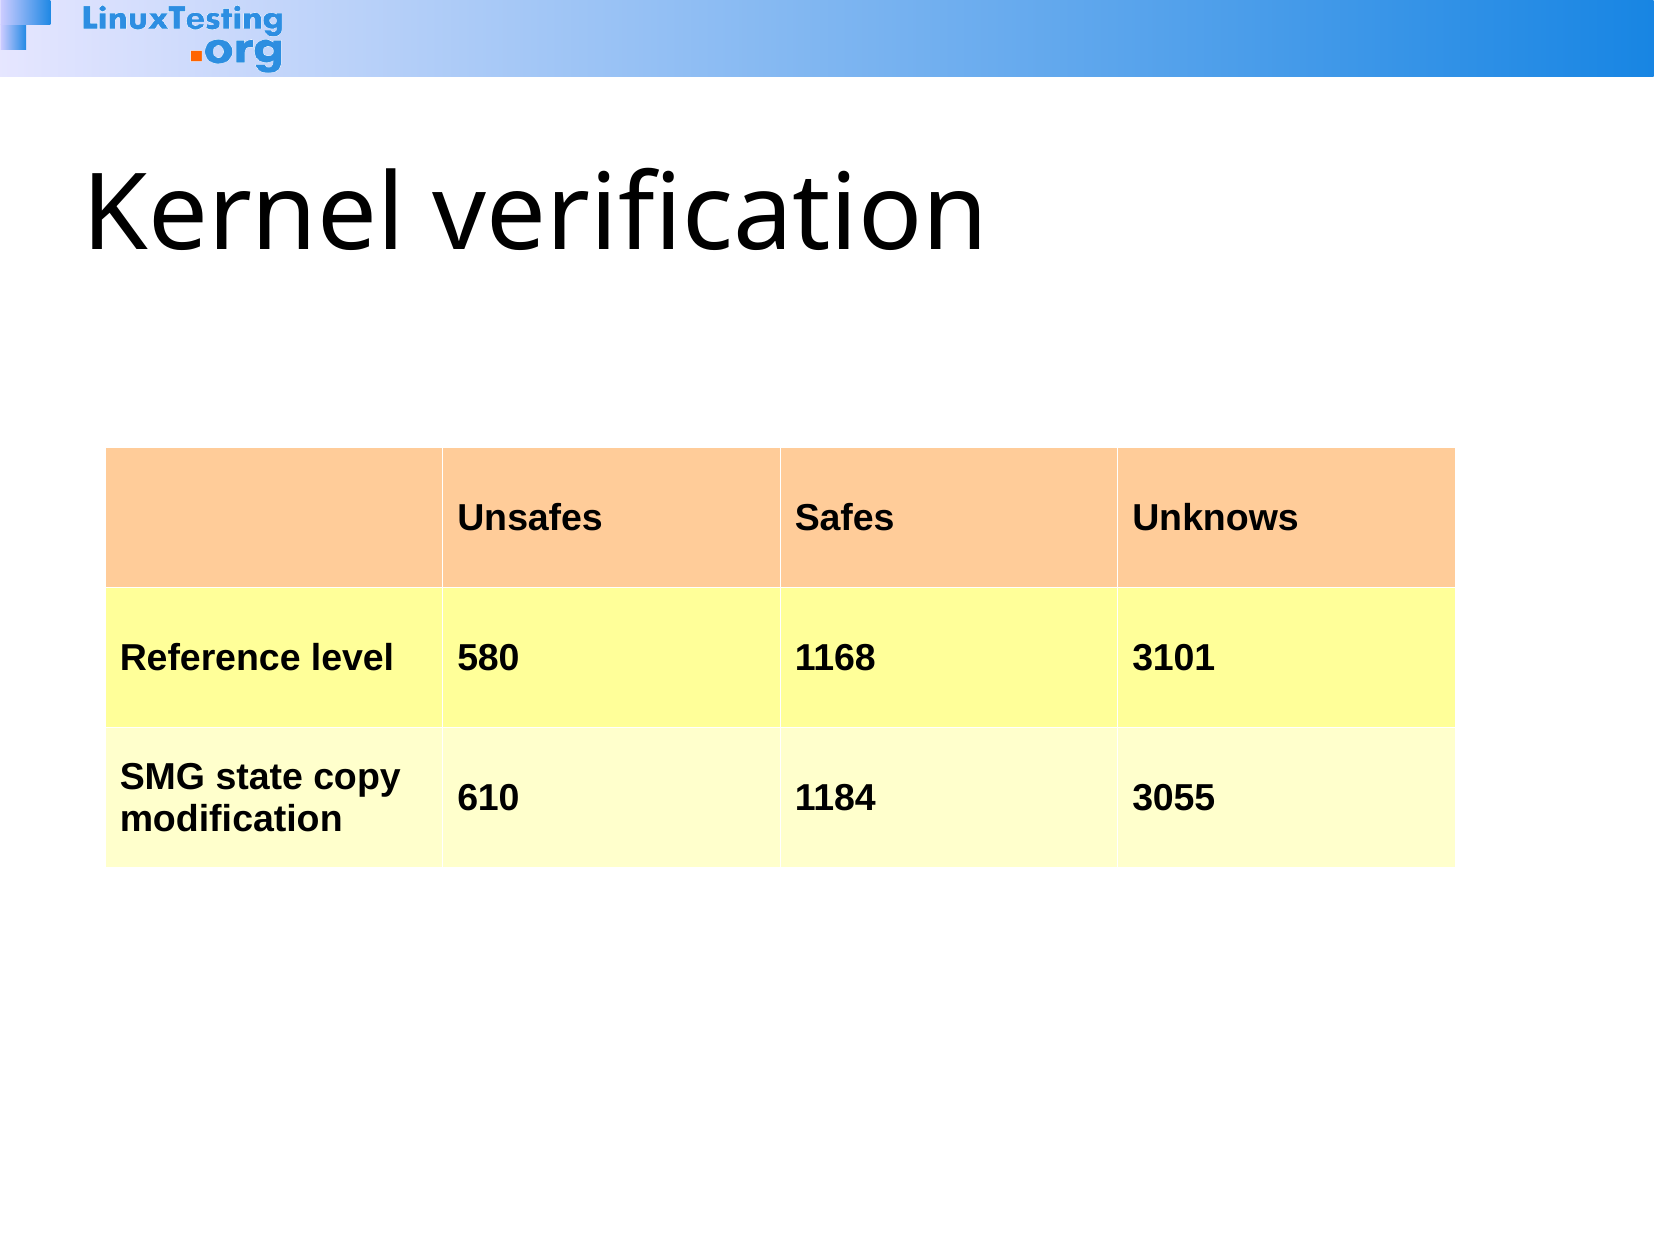

# Kernel verification
| | Unsafes | Safes | Unknows |
| --- | --- | --- | --- |
| Reference level | 580 | 1168 | 3101 |
| SMG state copy modification | 610 | 1184 | 3055 |